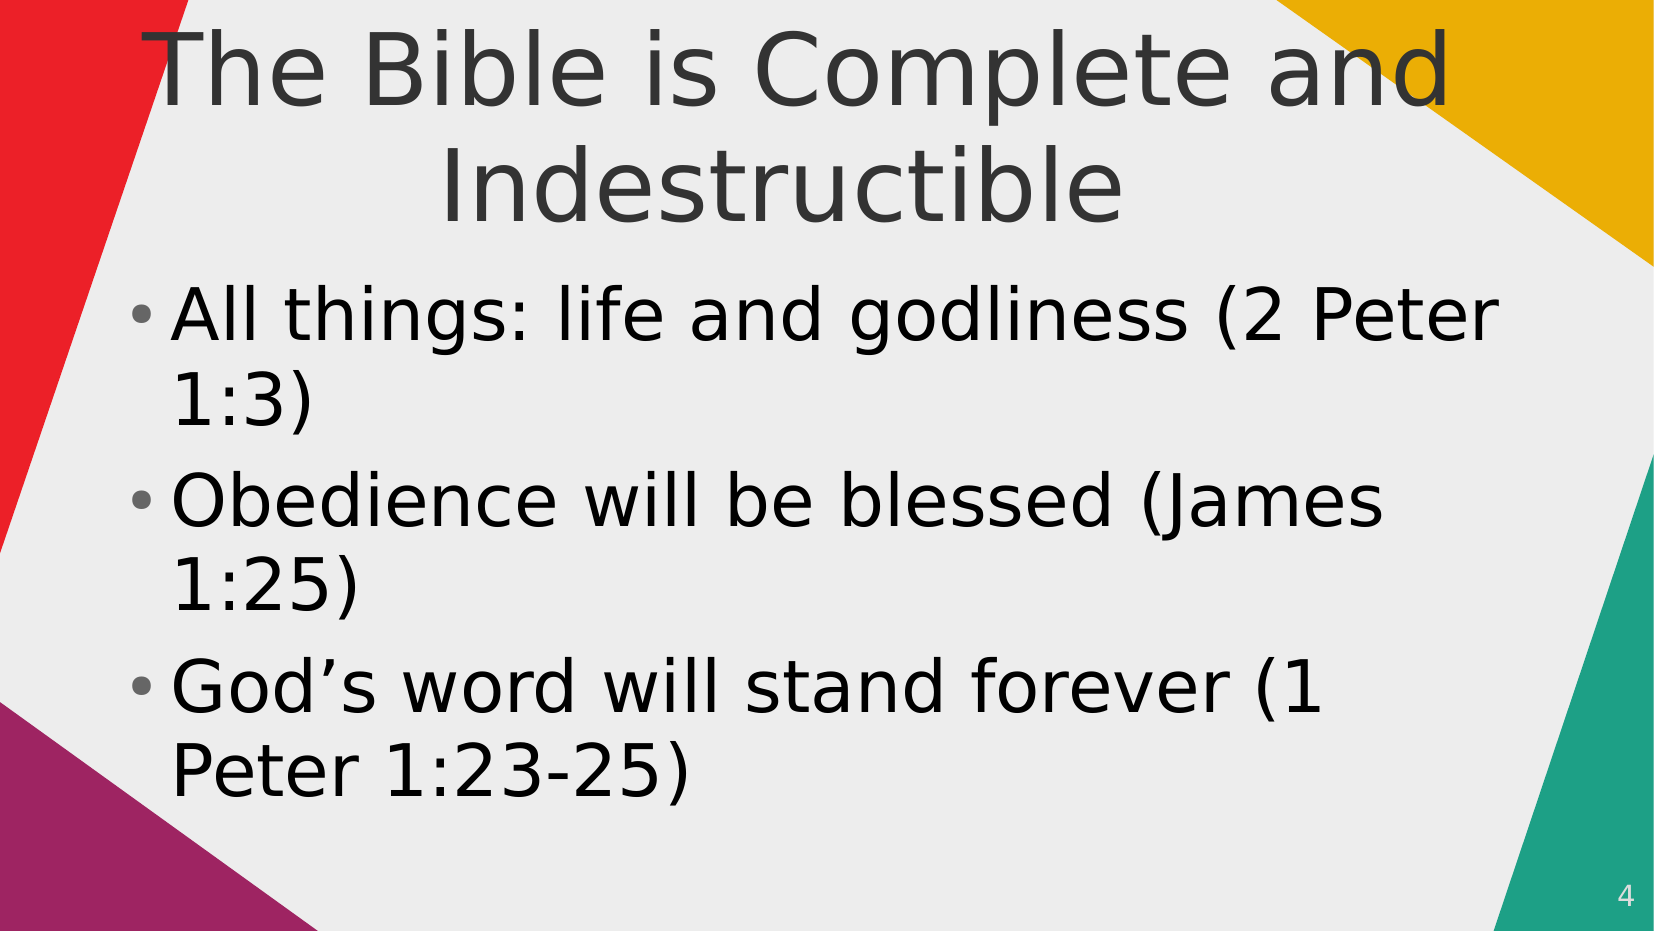

# The Bible is Complete and Indestructible
All things: life and godliness (2 Peter 1:3)
Obedience will be blessed (James 1:25)
God’s word will stand forever (1 Peter 1:23-25)
4